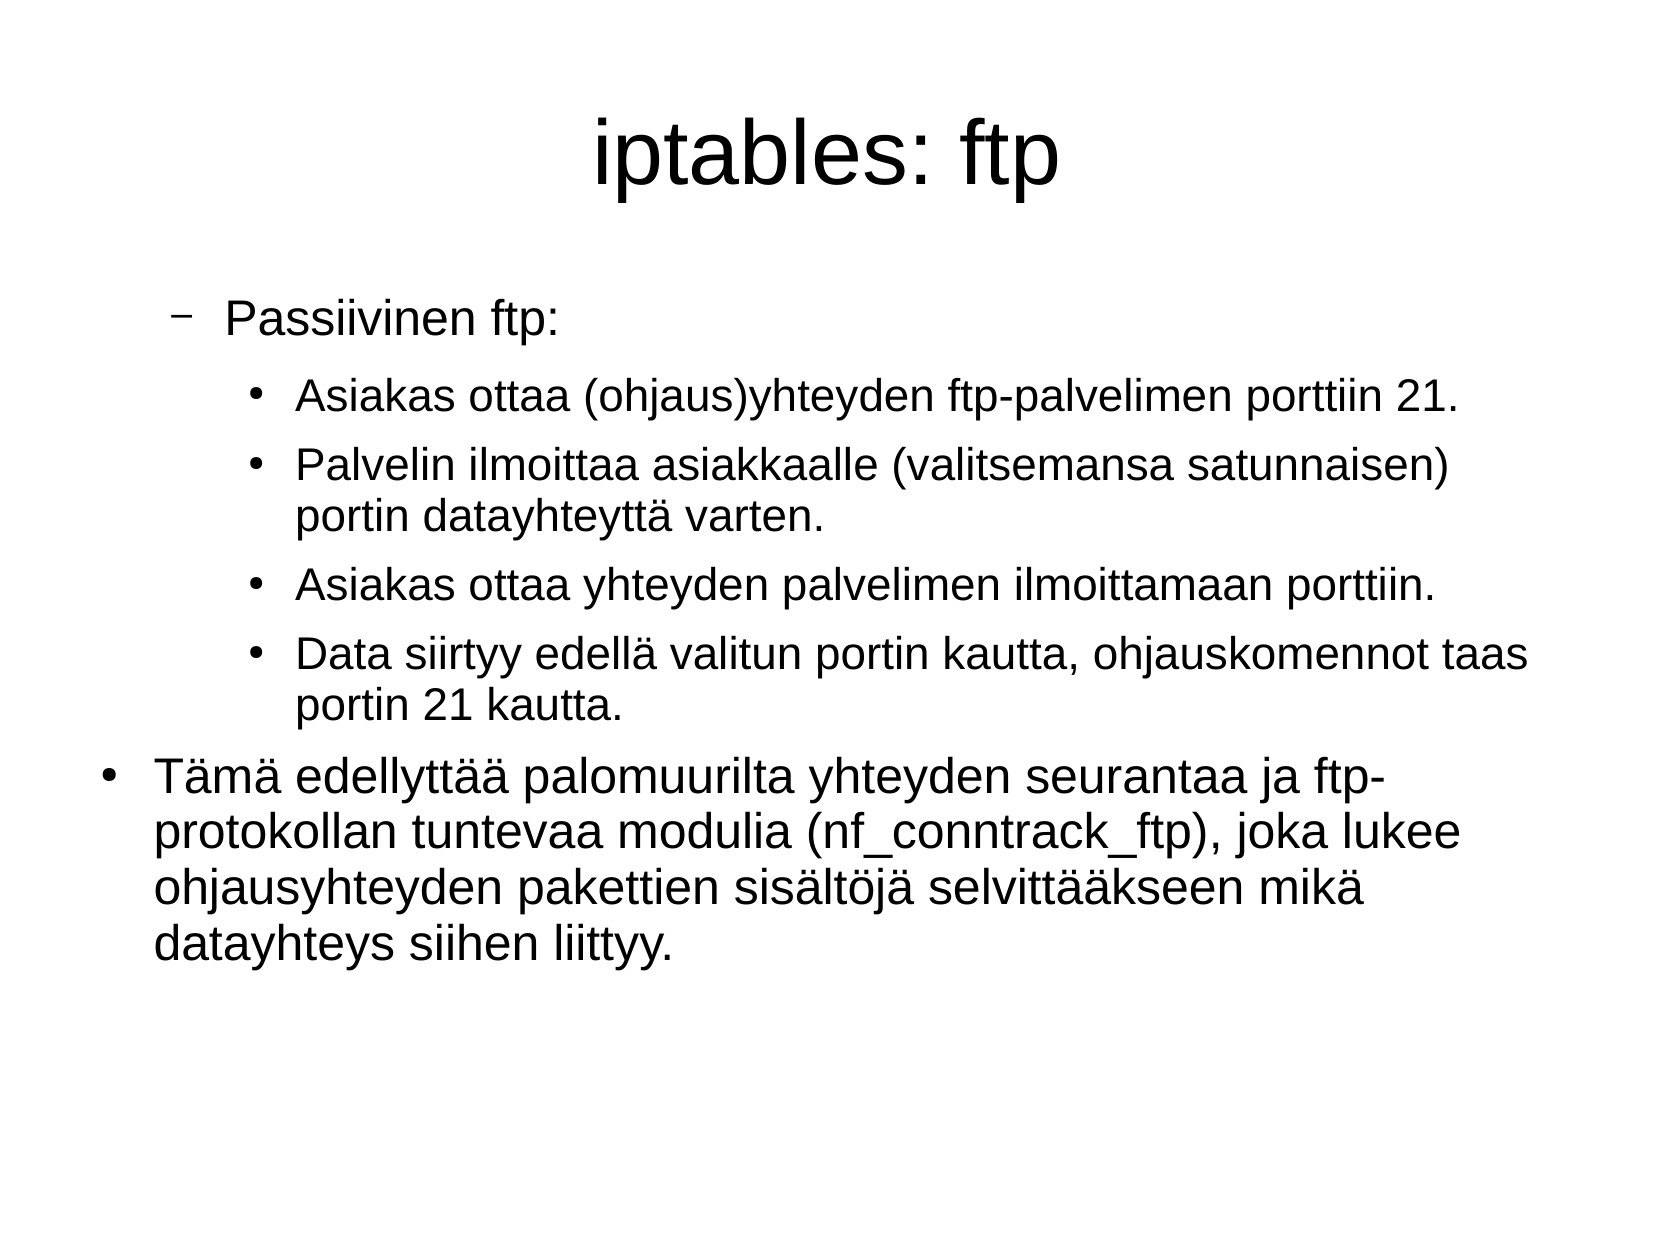

# iptables: ftp
Passiivinen ftp:
Asiakas ottaa (ohjaus)yhteyden ftp-palvelimen porttiin 21.
Palvelin ilmoittaa asiakkaalle (valitsemansa satunnaisen) portin datayhteyttä varten.
Asiakas ottaa yhteyden palvelimen ilmoittamaan porttiin.
Data siirtyy edellä valitun portin kautta, ohjauskomennot taas portin 21 kautta.
Tämä edellyttää palomuurilta yhteyden seurantaa ja ftp-protokollan tuntevaa modulia (nf_conntrack_ftp), joka lukee ohjausyhteyden pakettien sisältöjä selvittääkseen mikä datayhteys siihen liittyy.